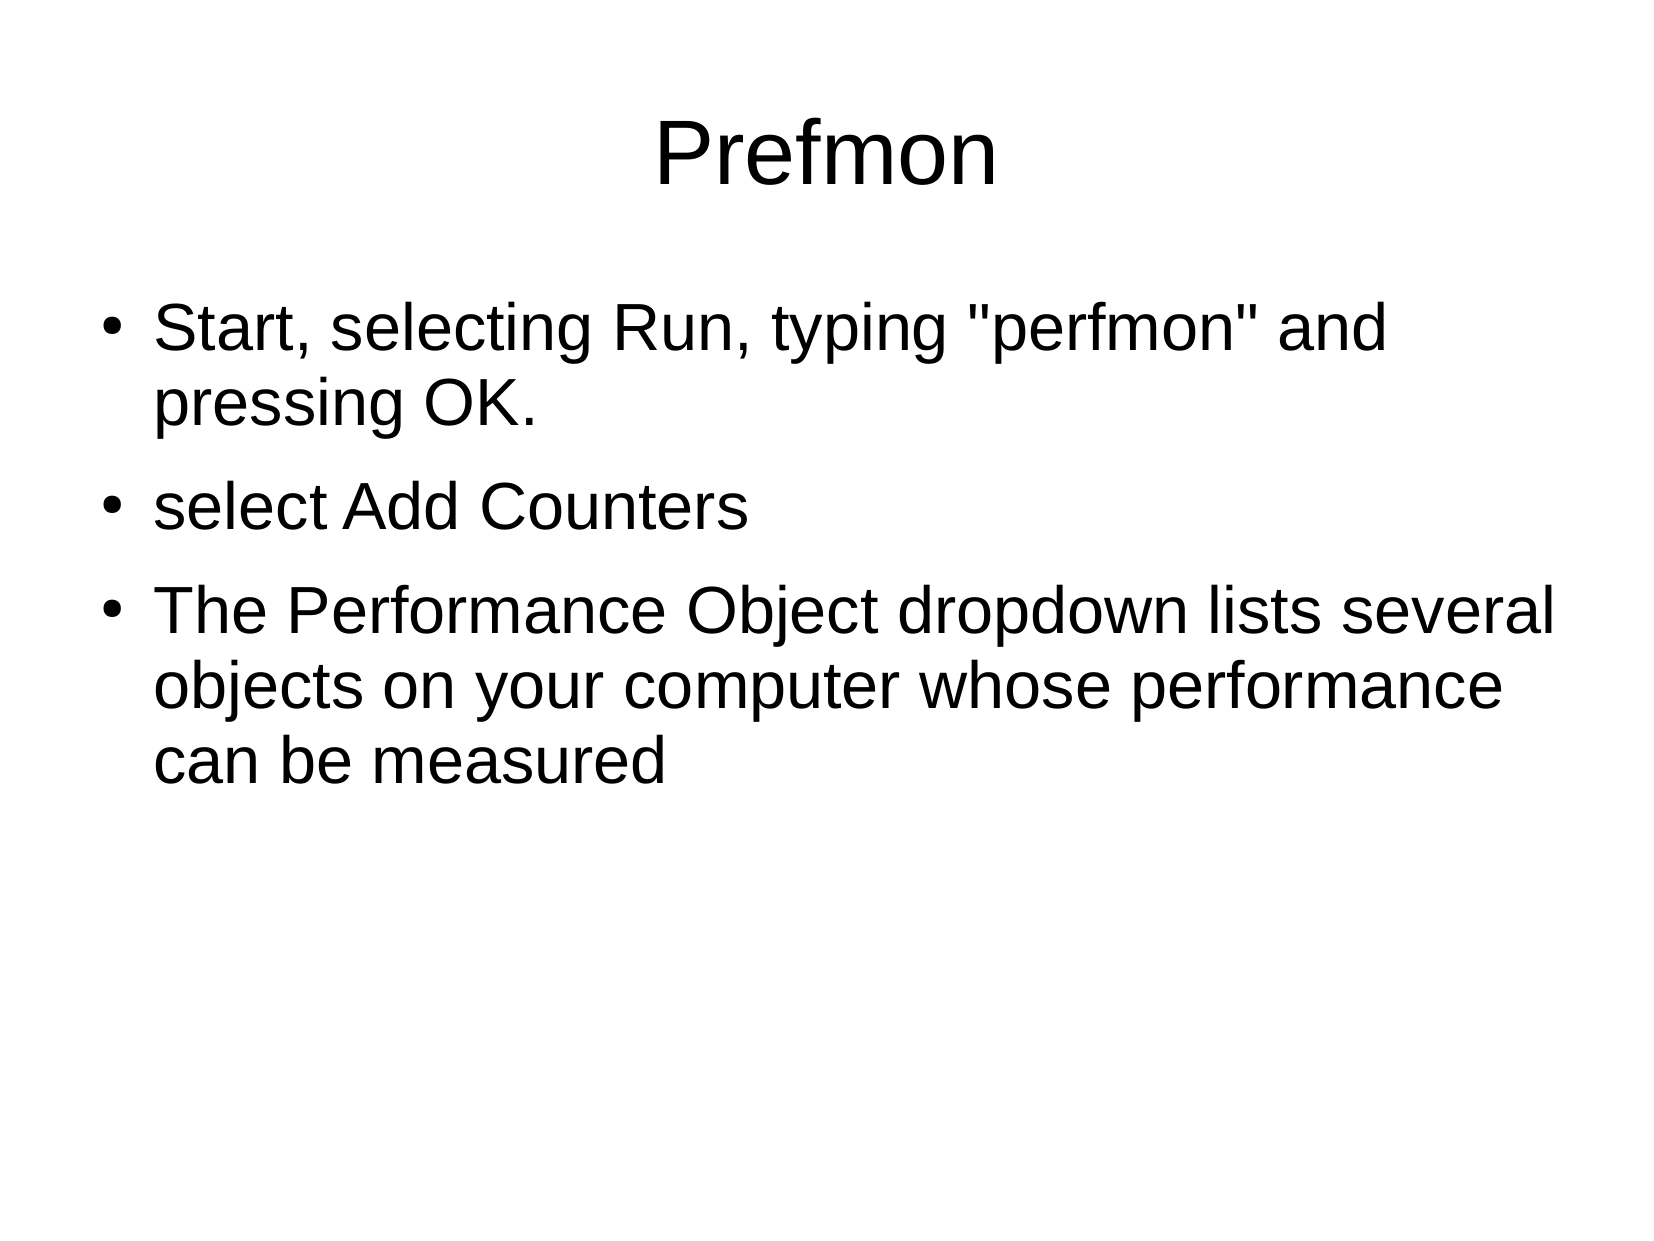

# Prefmon
Start, selecting Run, typing "perfmon" and pressing OK.
select Add Counters
The Performance Object dropdown lists several objects on your computer whose performance can be measured